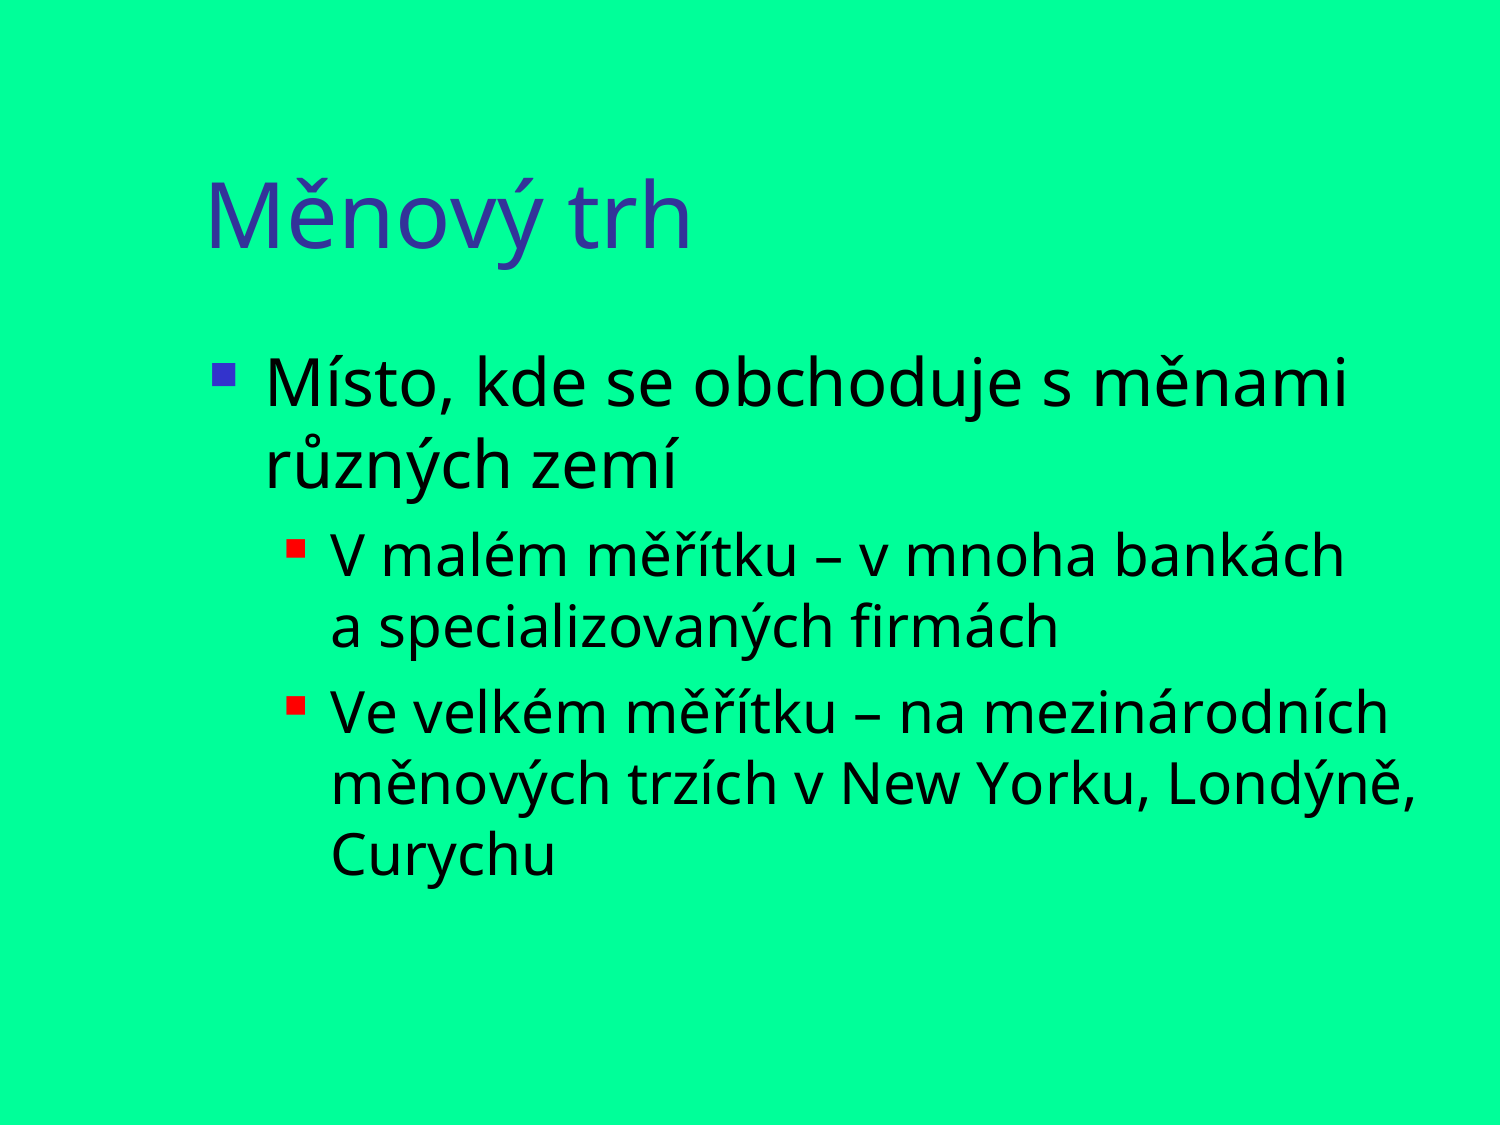

# Měnový trh
Místo, kde se obchoduje s měnami různých zemí
V malém měřítku – v mnoha bankách
a specializovaných firmách
Ve velkém měřítku – na mezinárodních měnových trzích v New Yorku, Londýně, Curychu